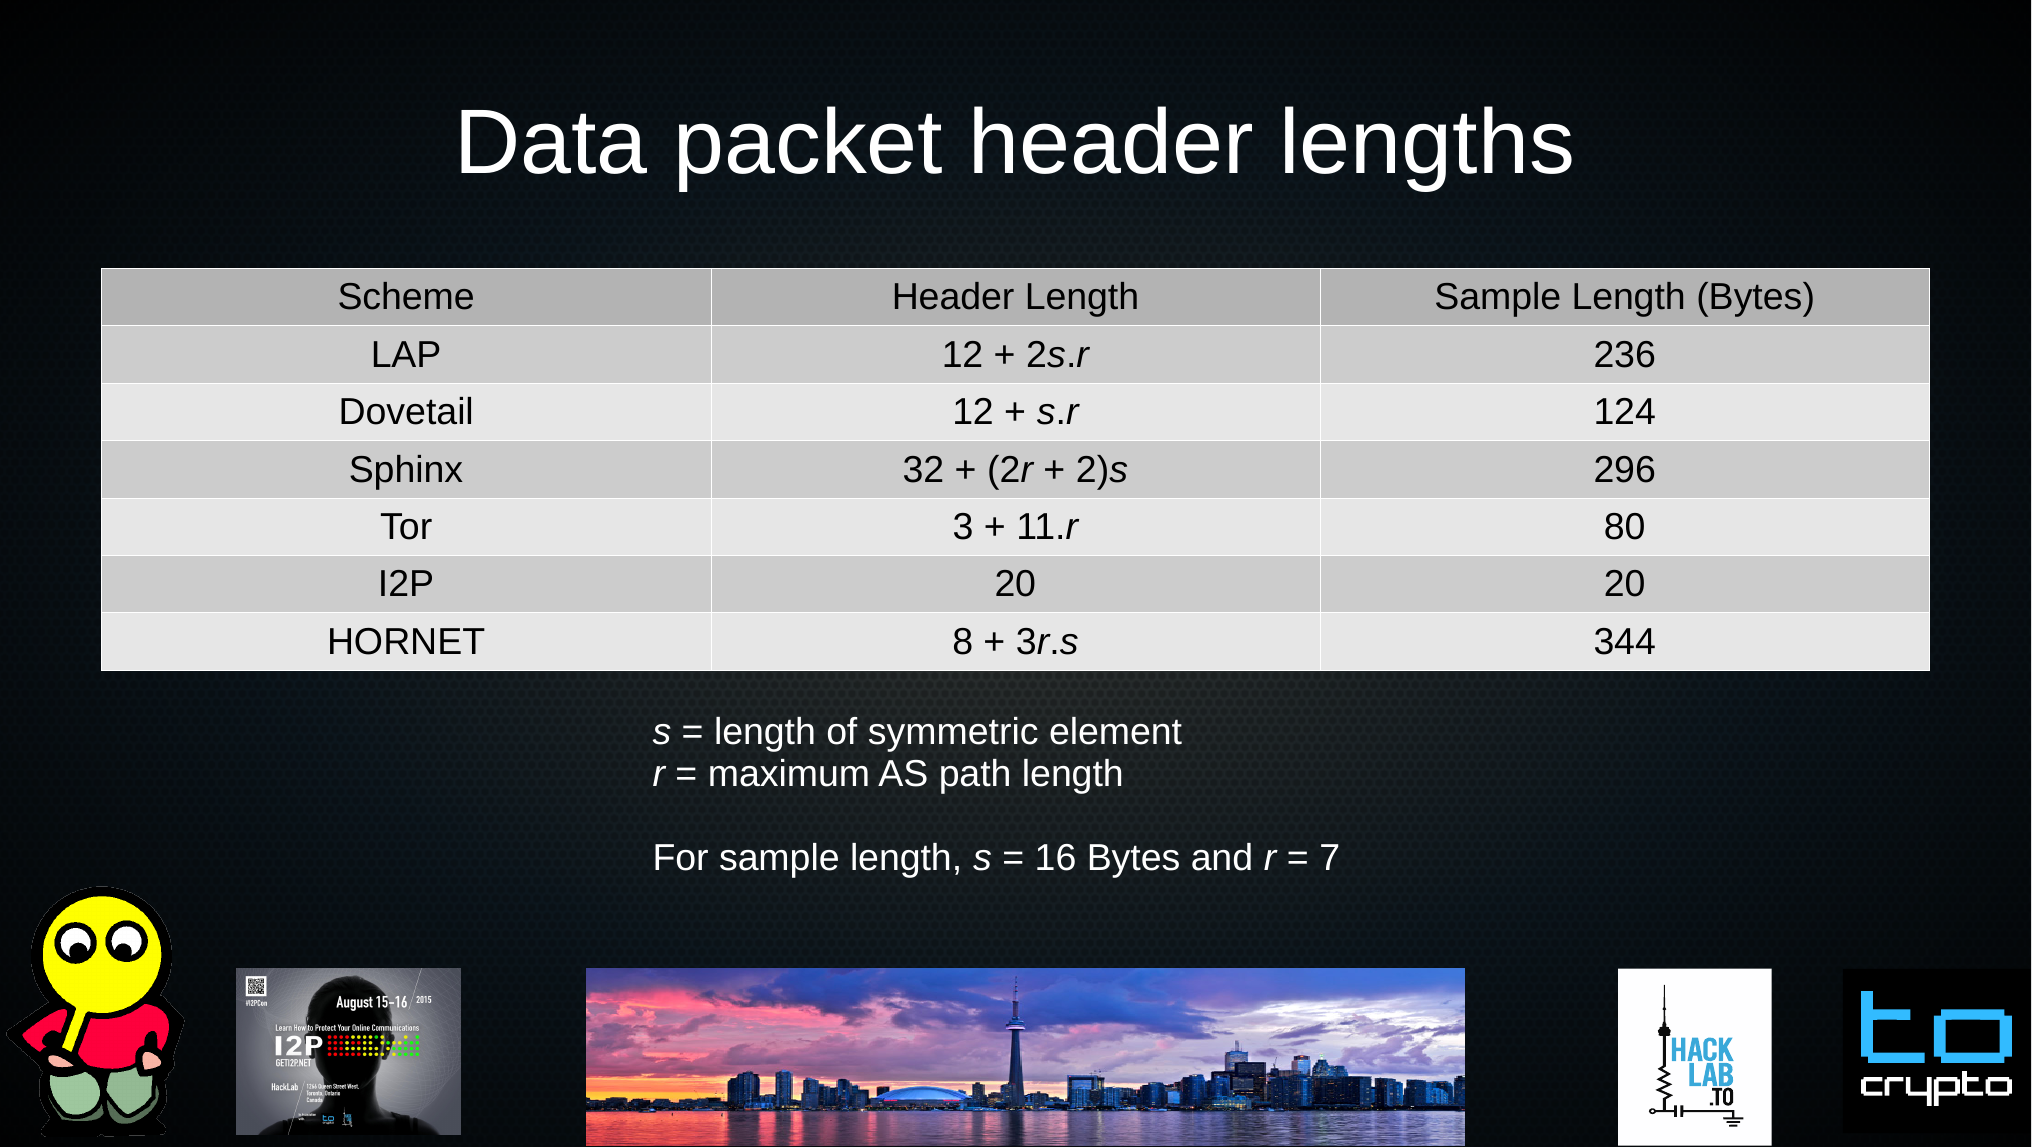

# Data packet header lengths
| Scheme | Header Length | Sample Length (Bytes) |
| --- | --- | --- |
| LAP | 12 + 2s.r | 236 |
| Dovetail | 12 + s.r | 124 |
| Sphinx | 32 + (2r + 2)s | 296 |
| Tor | 3 + 11.r | 80 |
| I2P | 20 | 20 |
| HORNET | 8 + 3r.s | 344 |
s = length of symmetric element
r = maximum AS path length
For sample length, s = 16 Bytes and r = 7
13